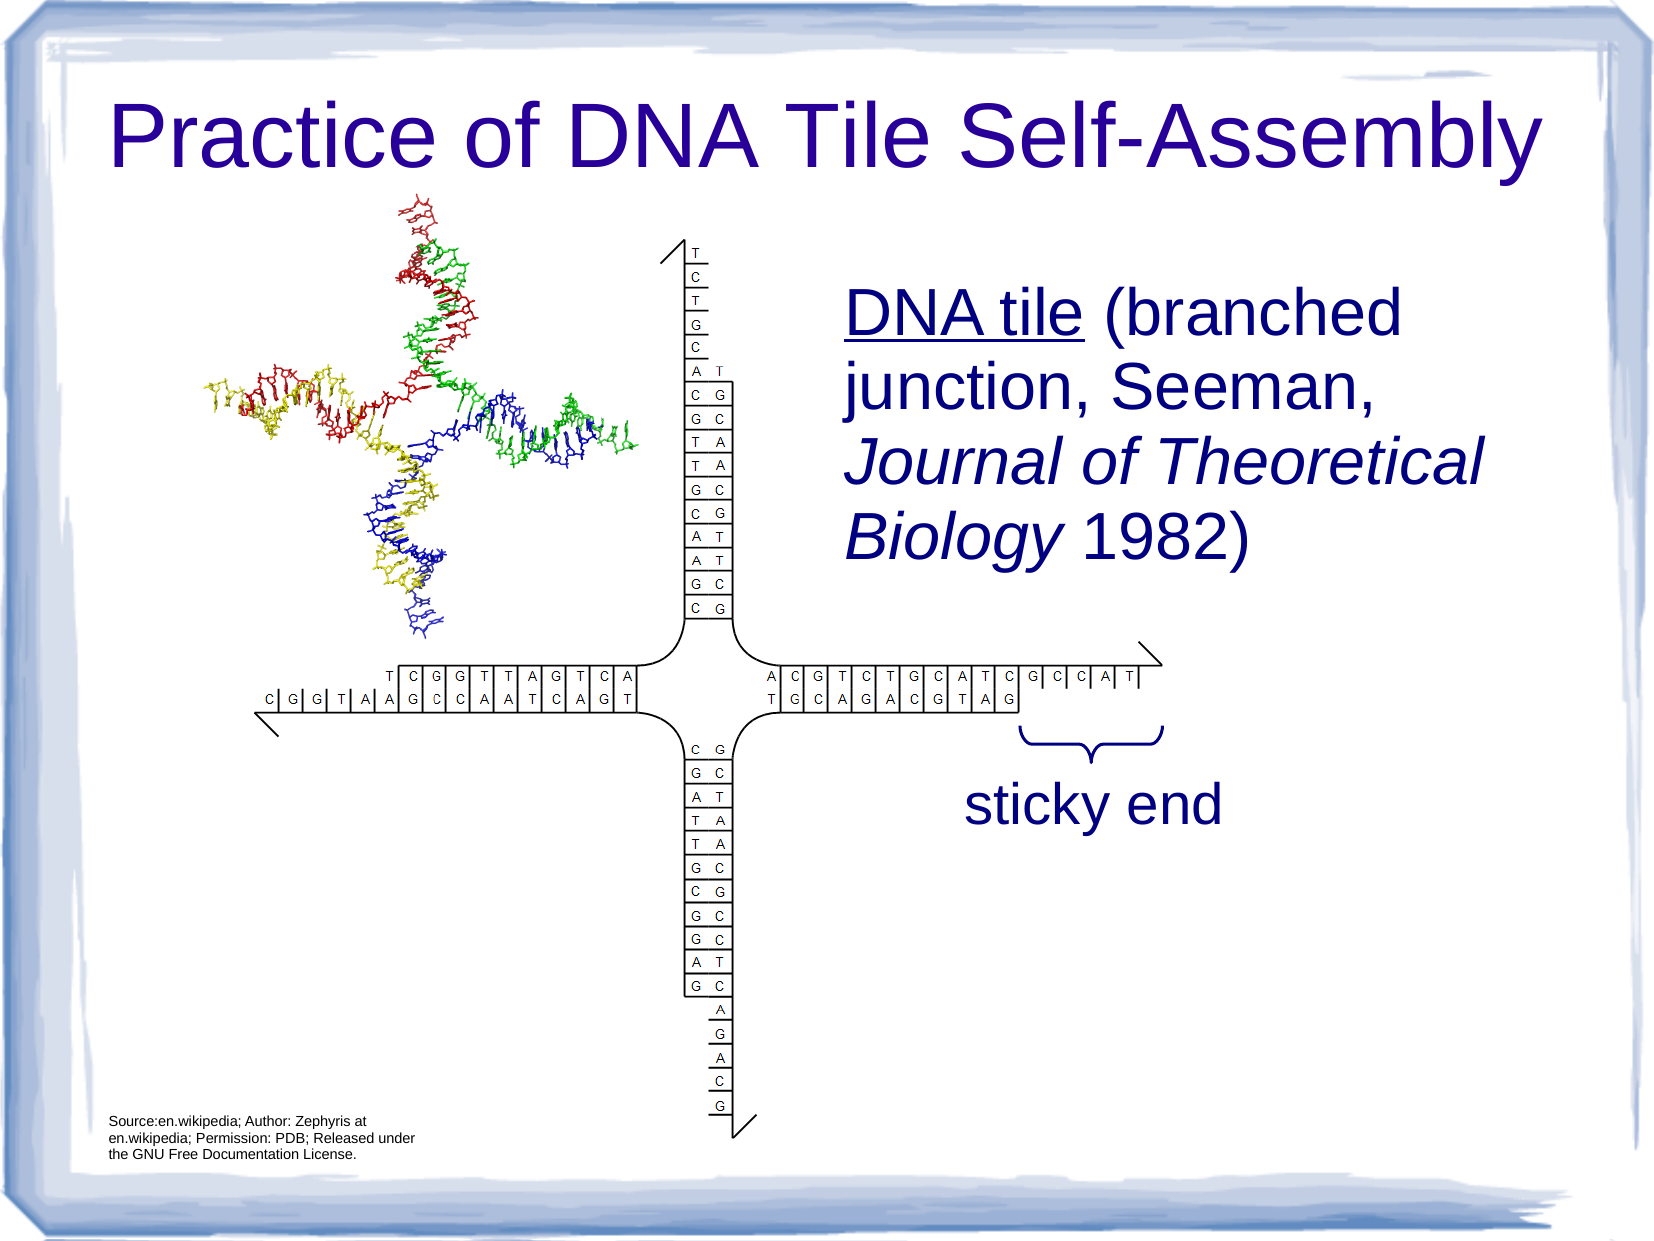

# Practice of DNA Tile Self-Assembly
DNA tile (branched junction, Seeman, Journal of Theoretical Biology 1982)
sticky end
Source:en.wikipedia; Author: Zephyris at en.wikipedia; Permission: PDB; Released under the GNU Free Documentation License.